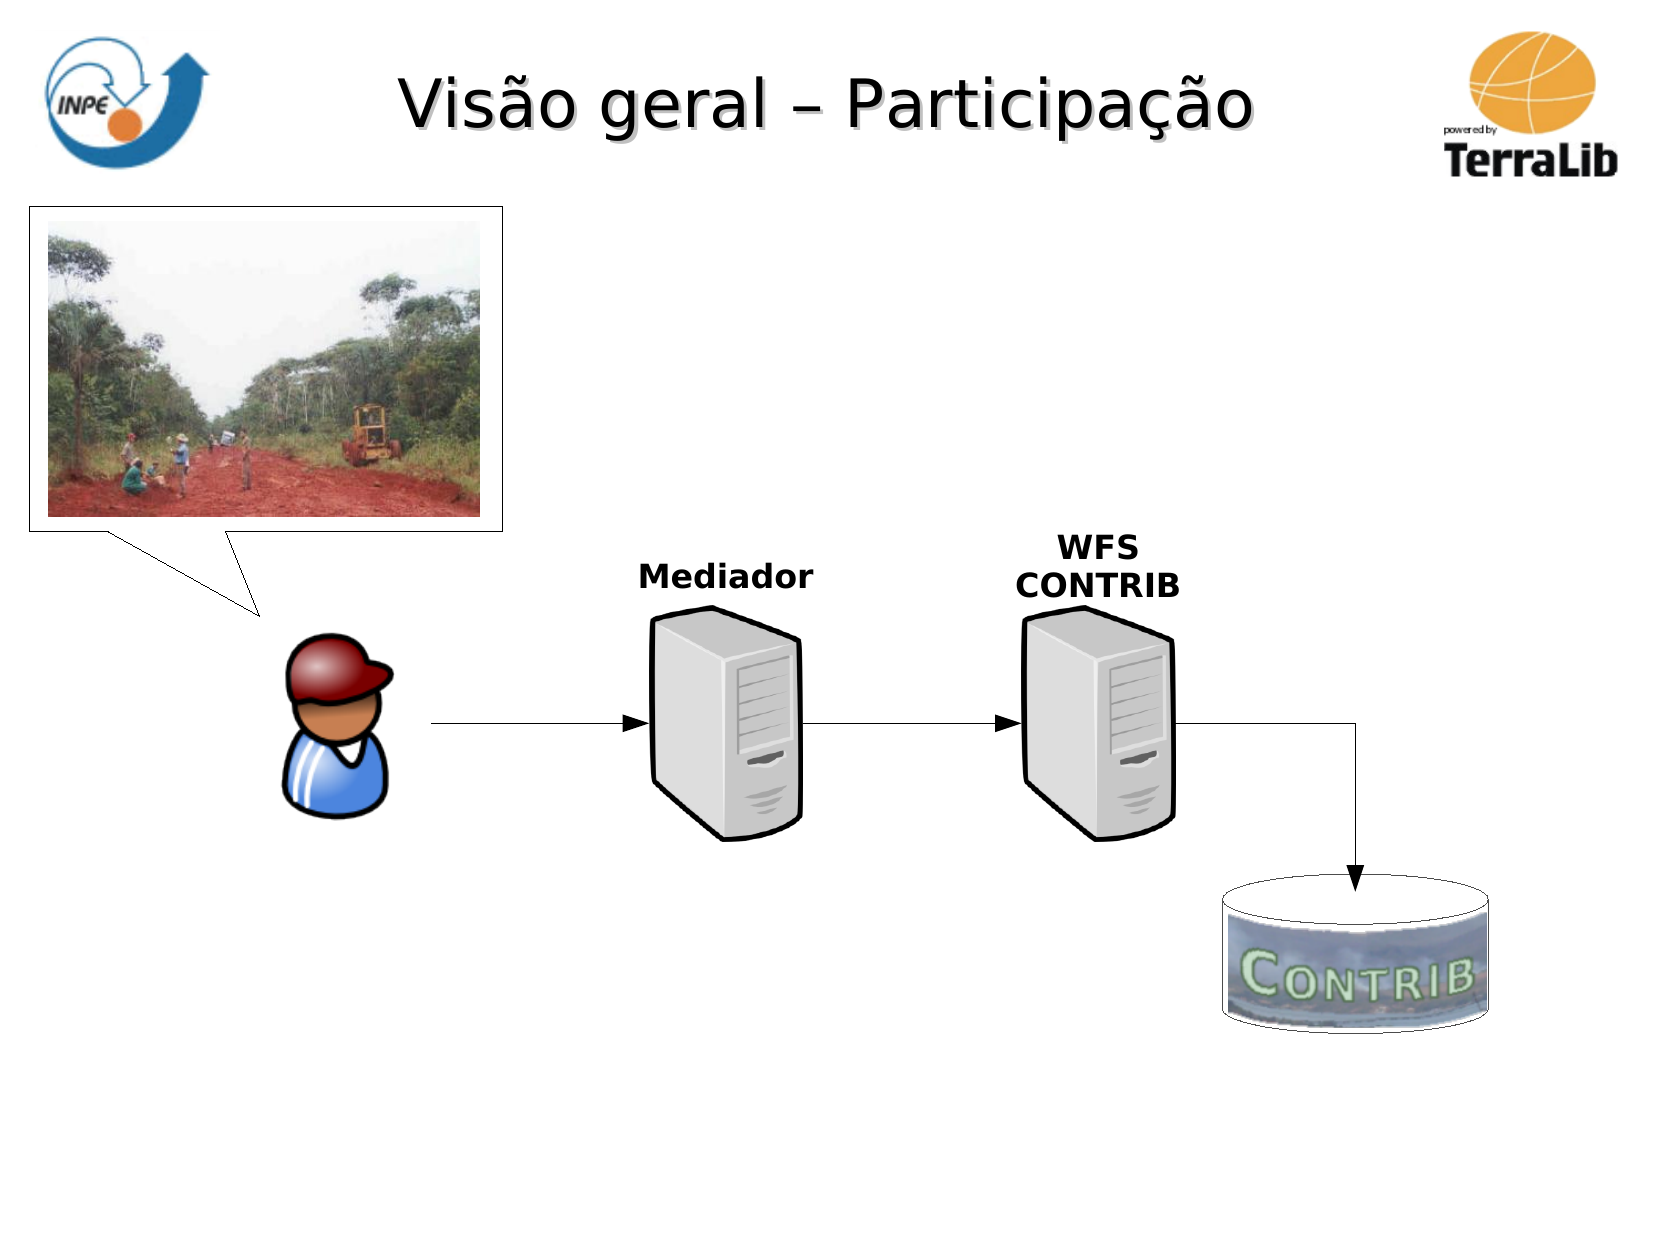

# Visão geral – Participação
Mediador
WFS
CONTRIB